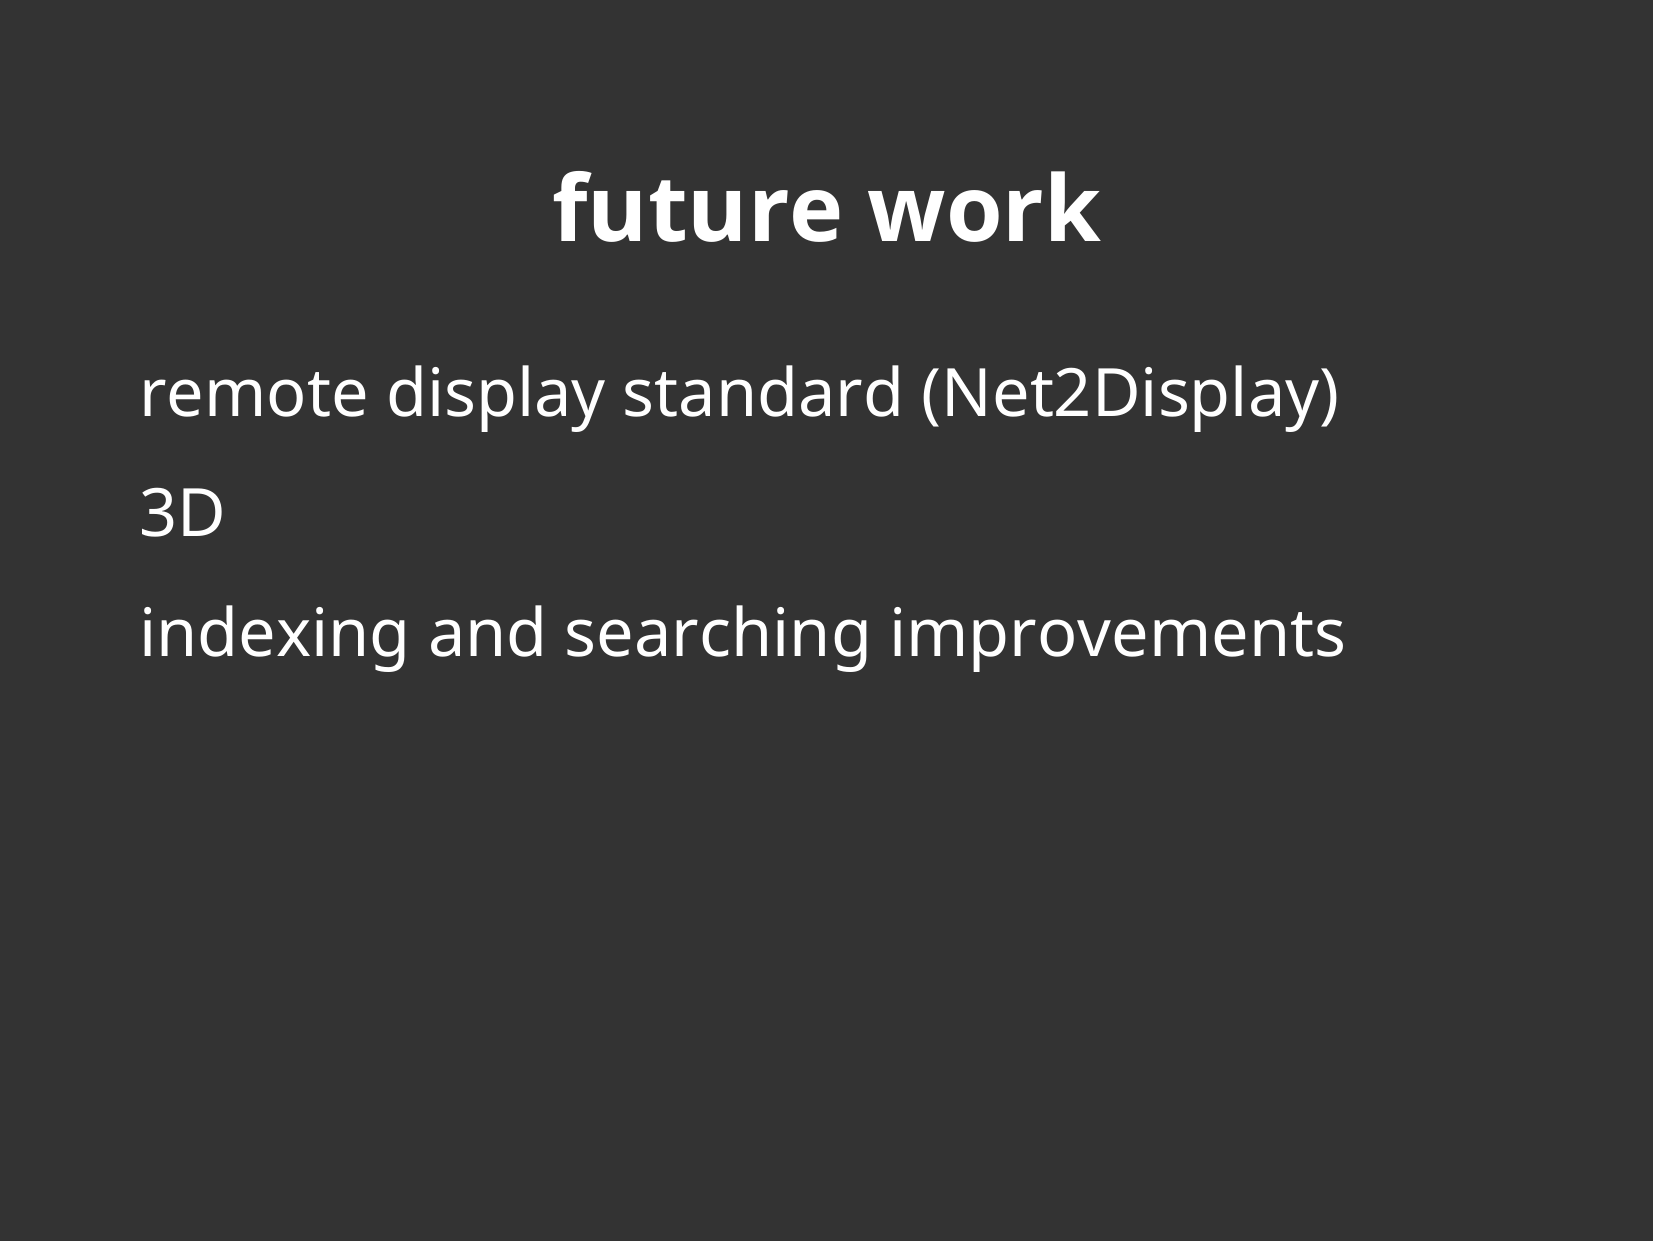

# future work
remote display standard (Net2Display)
3D
indexing and searching improvements